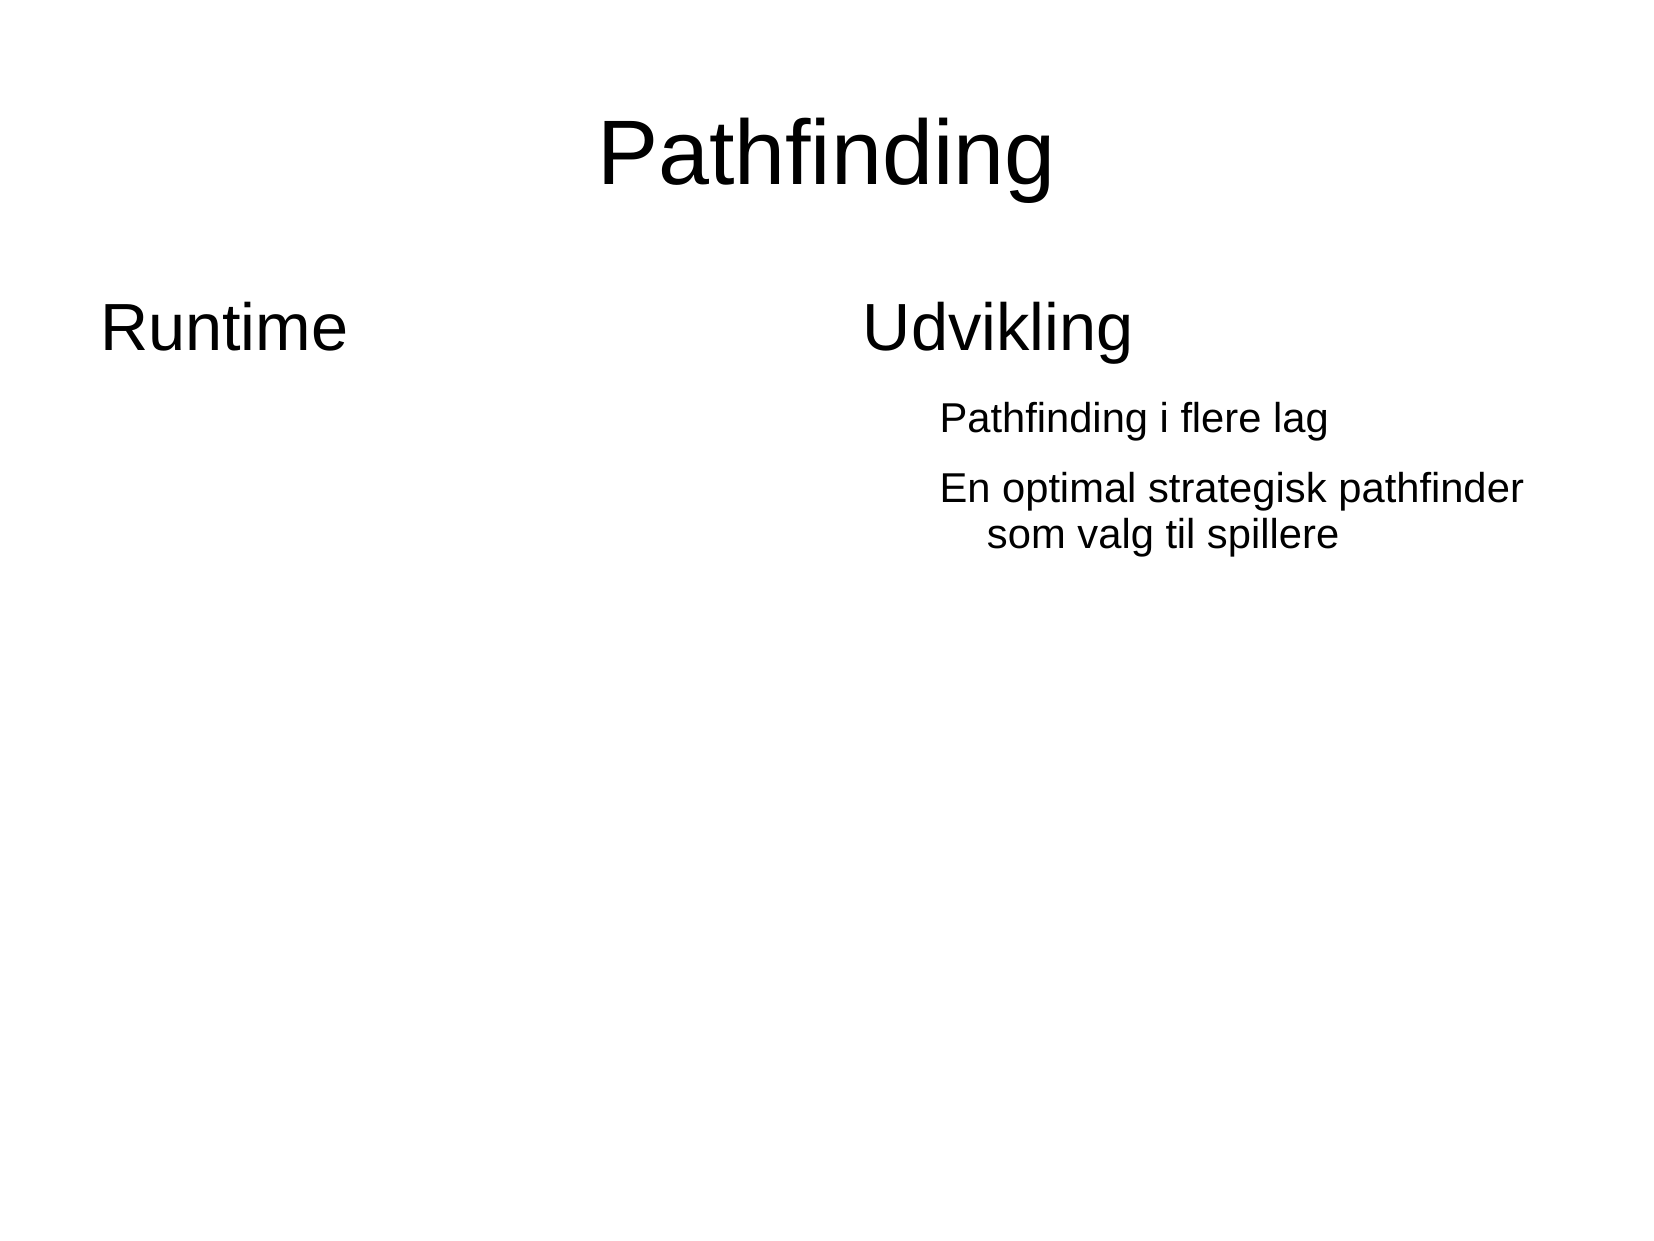

# Pathfinding
Runtime
Udvikling
Pathfinding i flere lag
En optimal strategisk pathfinder som valg til spillere